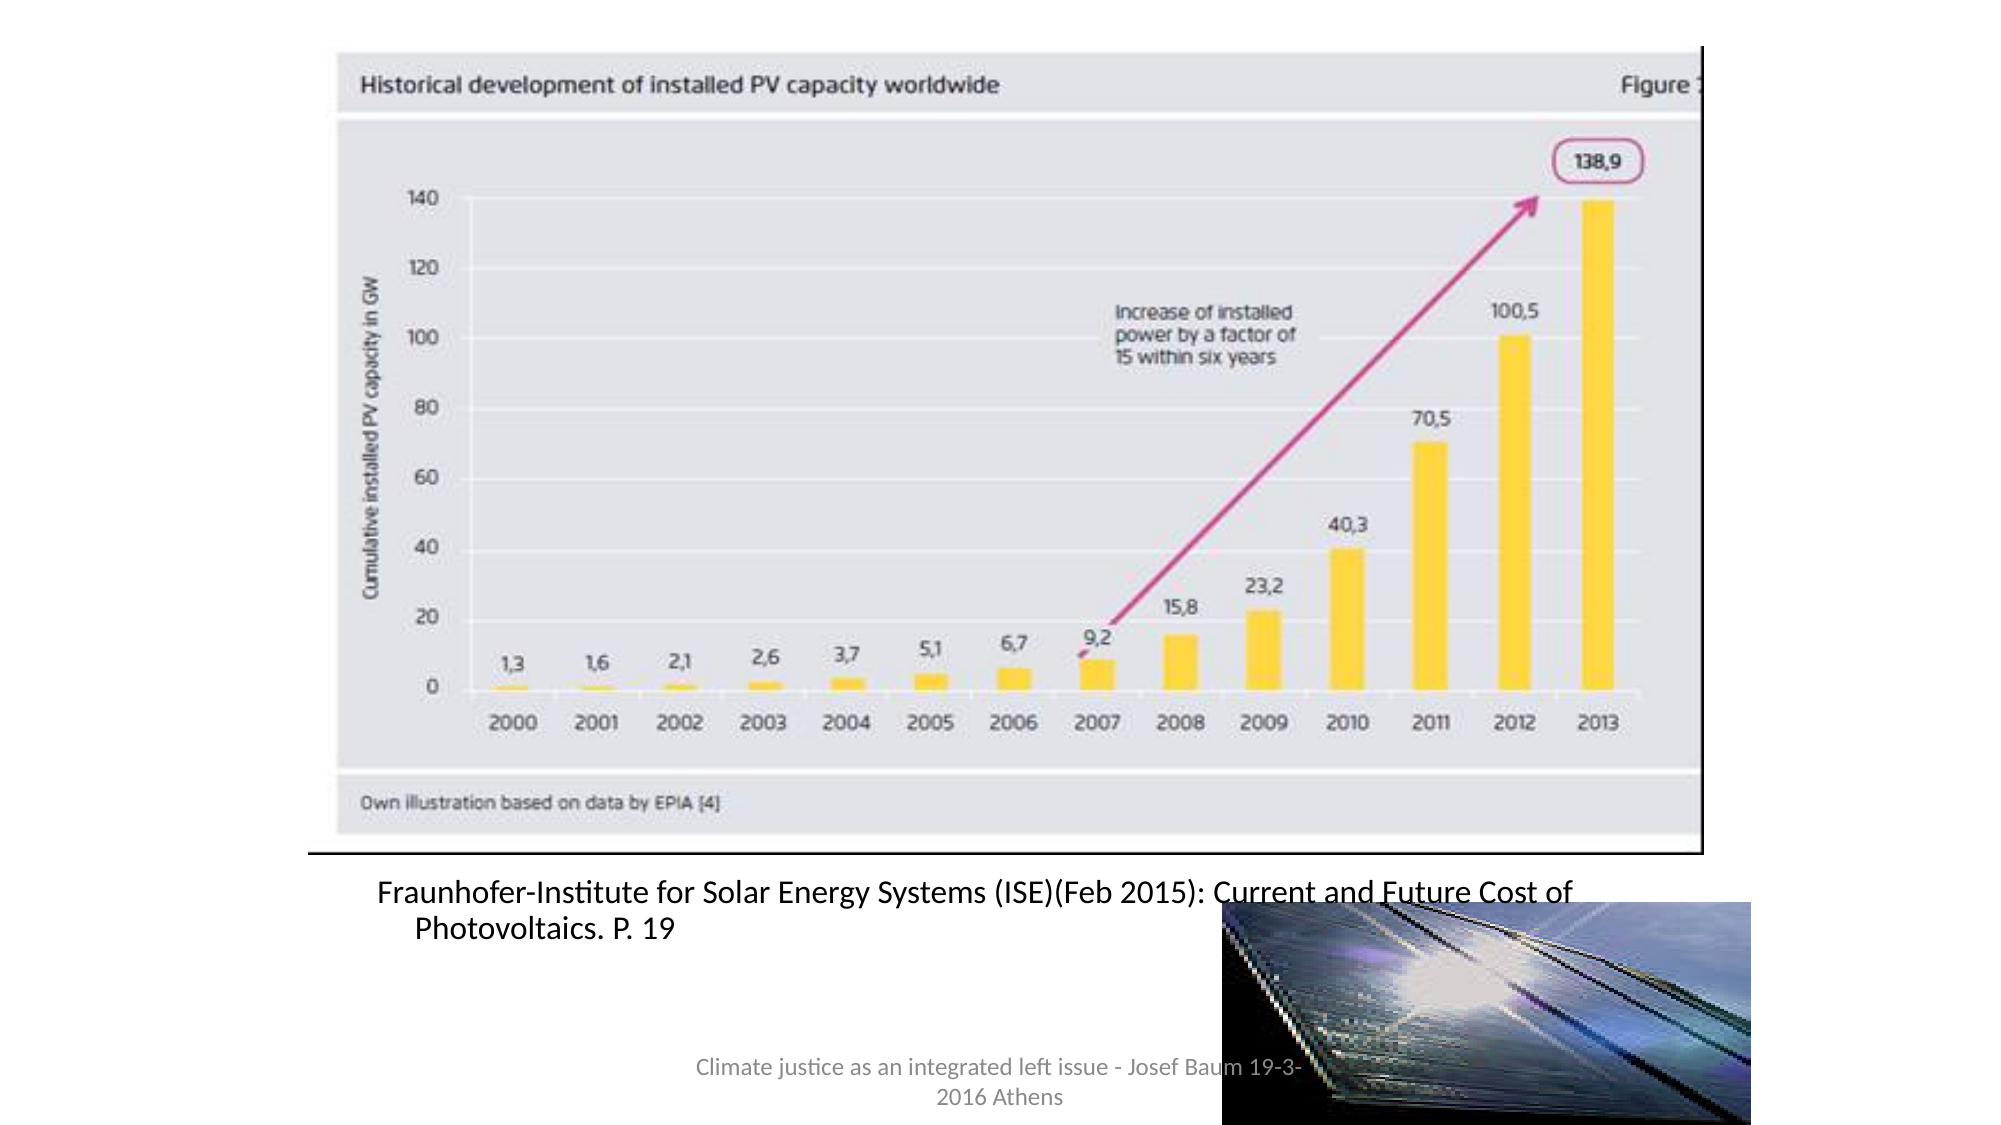

#
Fraunhofer-Institute for Solar Energy Systems (ISE)(Feb 2015): Current and Future Cost of Photovoltaics. P. 19
Climate justice as an integrated left issue - Josef Baum 19-3-2016 Athens